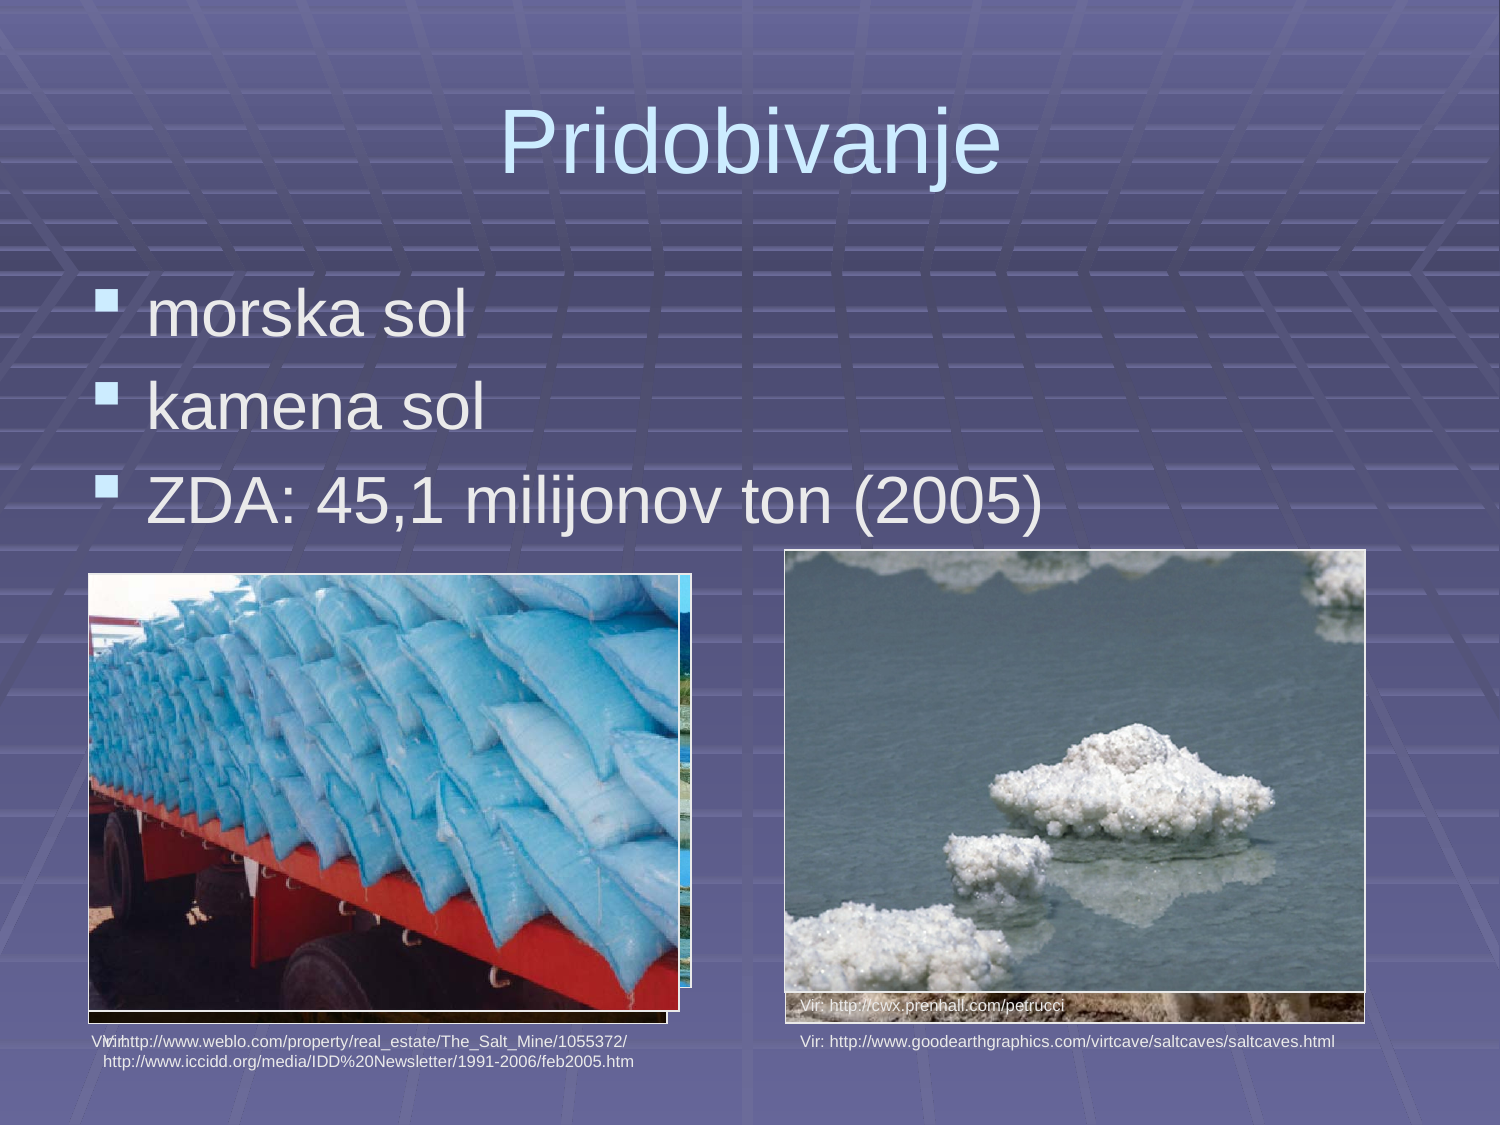

# Pridobivanje
morska sol
kamena sol
ZDA: 45,1 milijonov ton (2005)
Vir: http://www.goodearthgraphics.com/virtcave/saltcaves/saltcaves.html
Vir: http://cwx.prenhall.com/petrucci
Vir: http://www.portoroz.si/po-poteh-transromanice
Vir: http://www.iccidd.org/media/IDD%20Newsletter/1991-2006/feb2005.htm
Vir: http://www.weblo.com/property/real_estate/The_Salt_Mine/1055372/